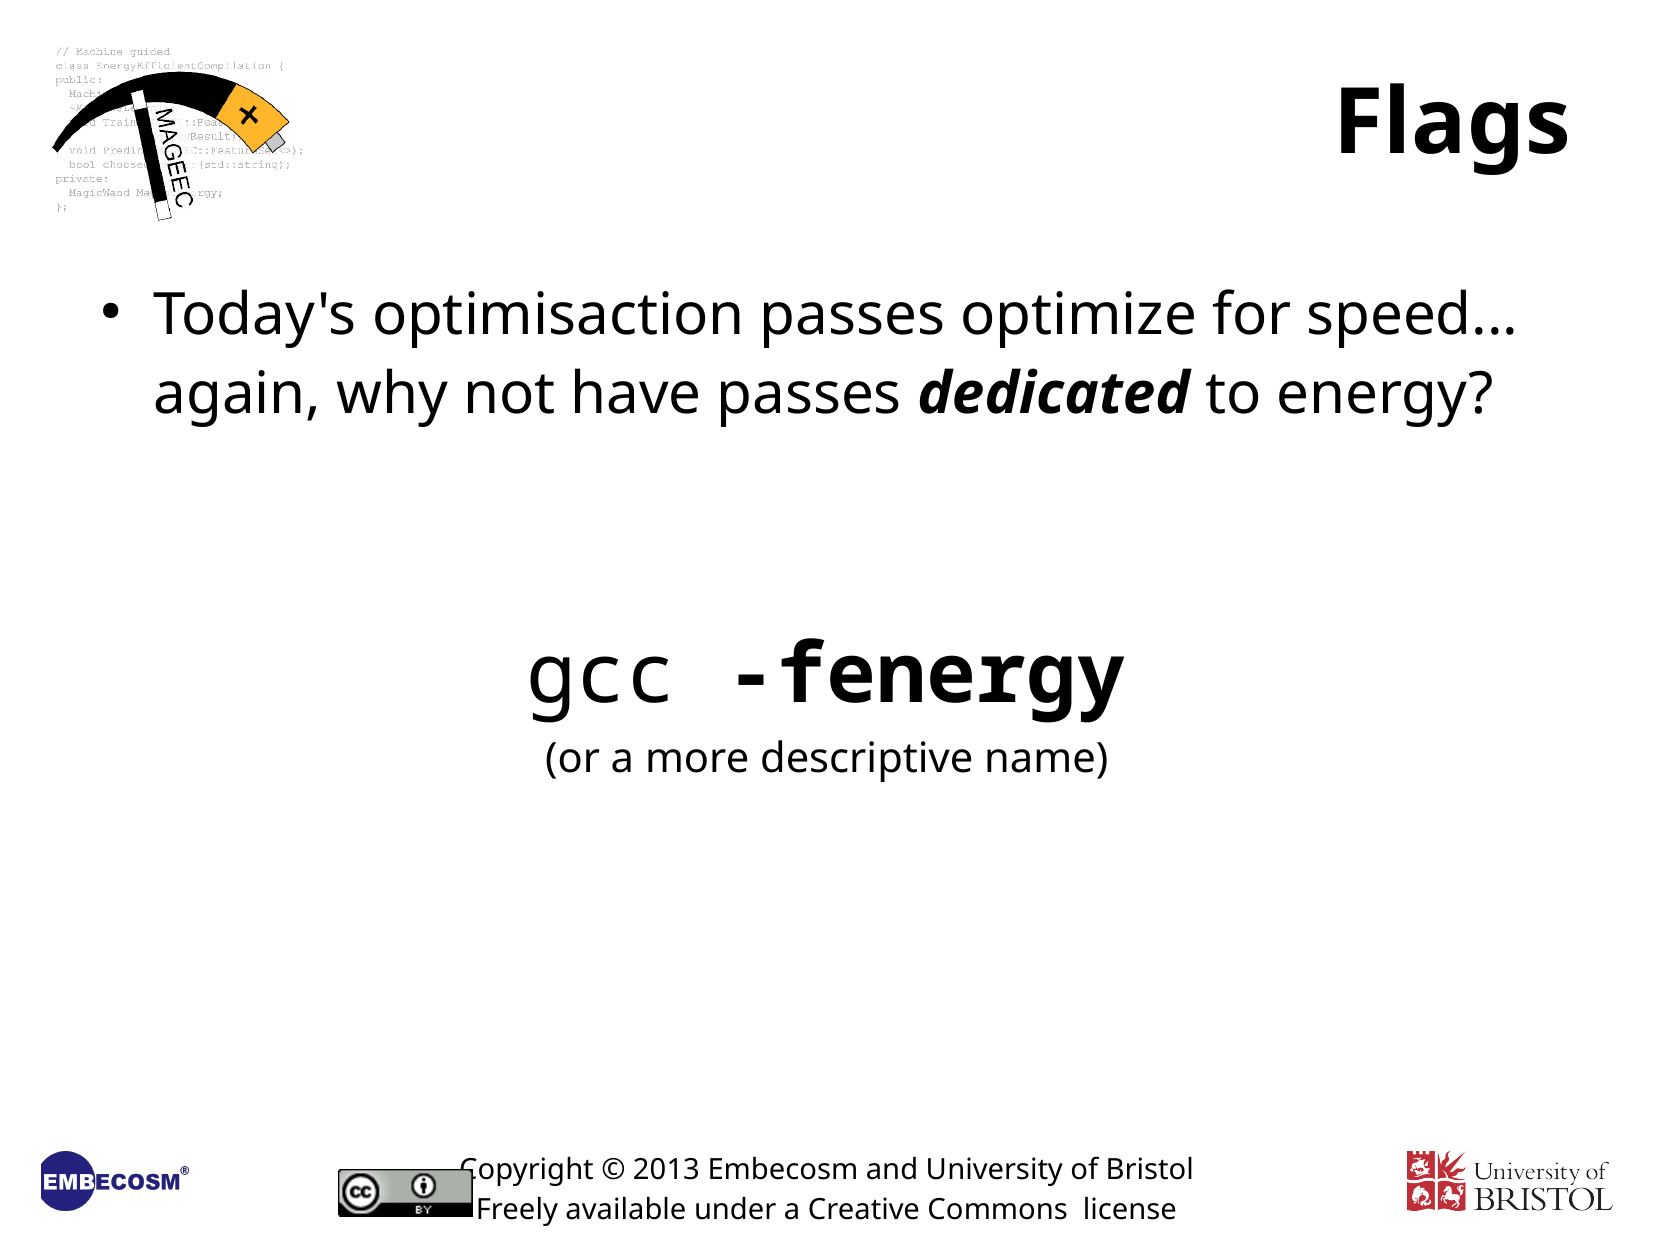

# Flags
Today's optimisaction passes optimize for speed...
again, why not have passes dedicated to energy?
gcc -fenergy
(or a more descriptive name)